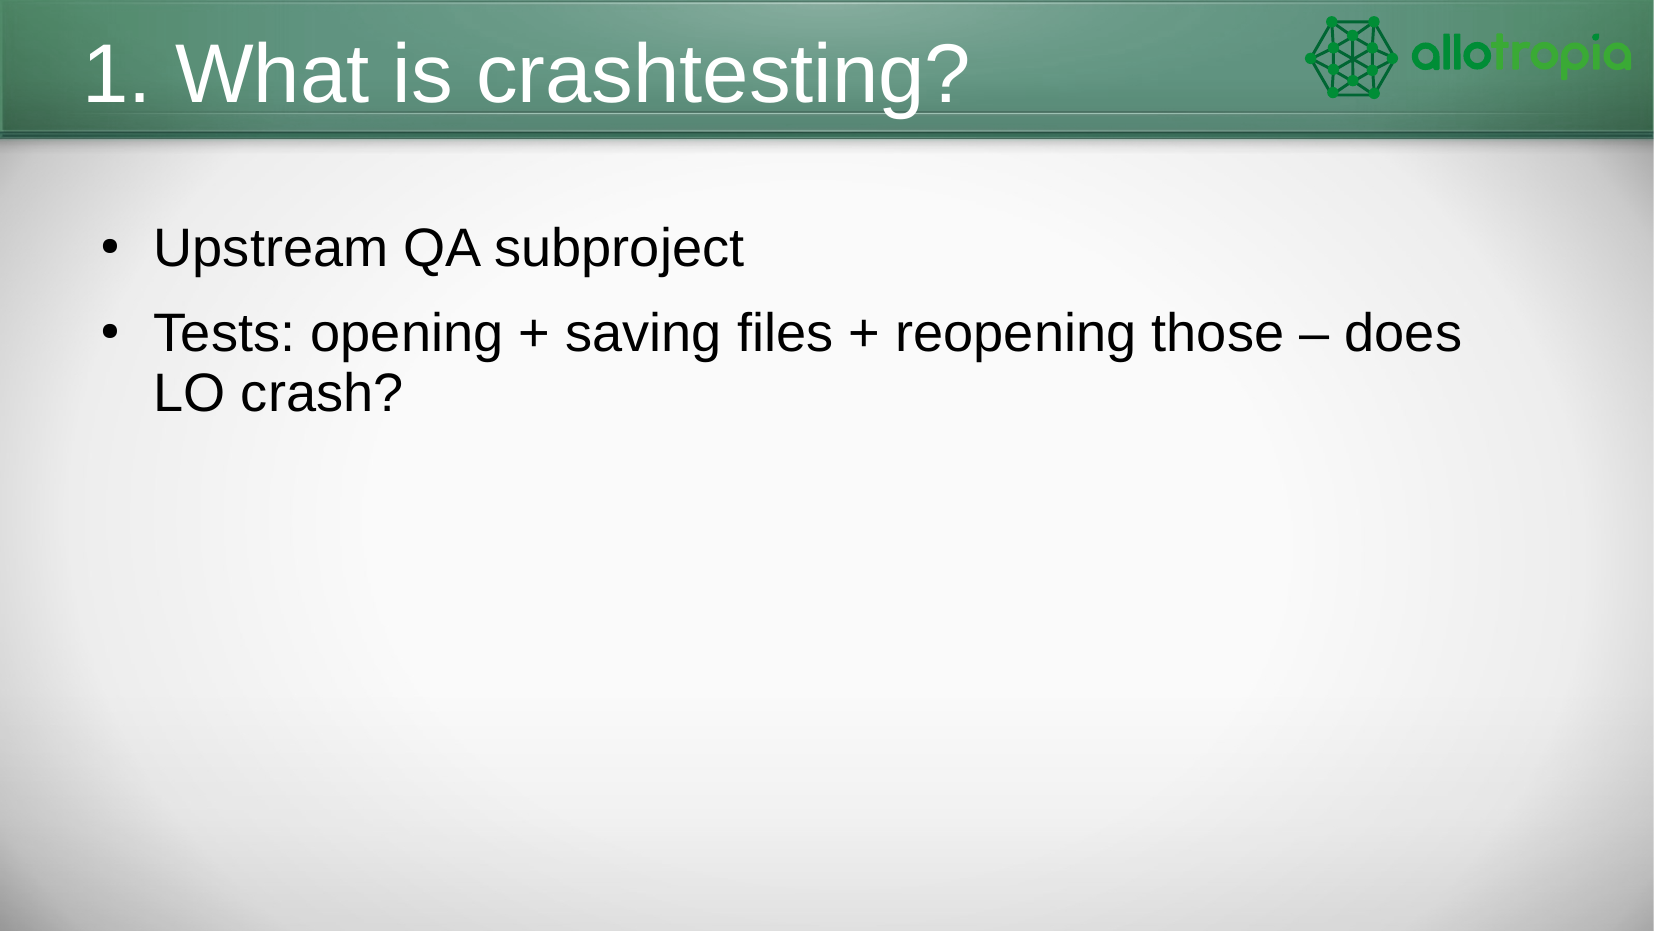

# 1. What is crashtesting?
Upstream QA subproject
Tests: opening + saving files + reopening those – does LO crash?